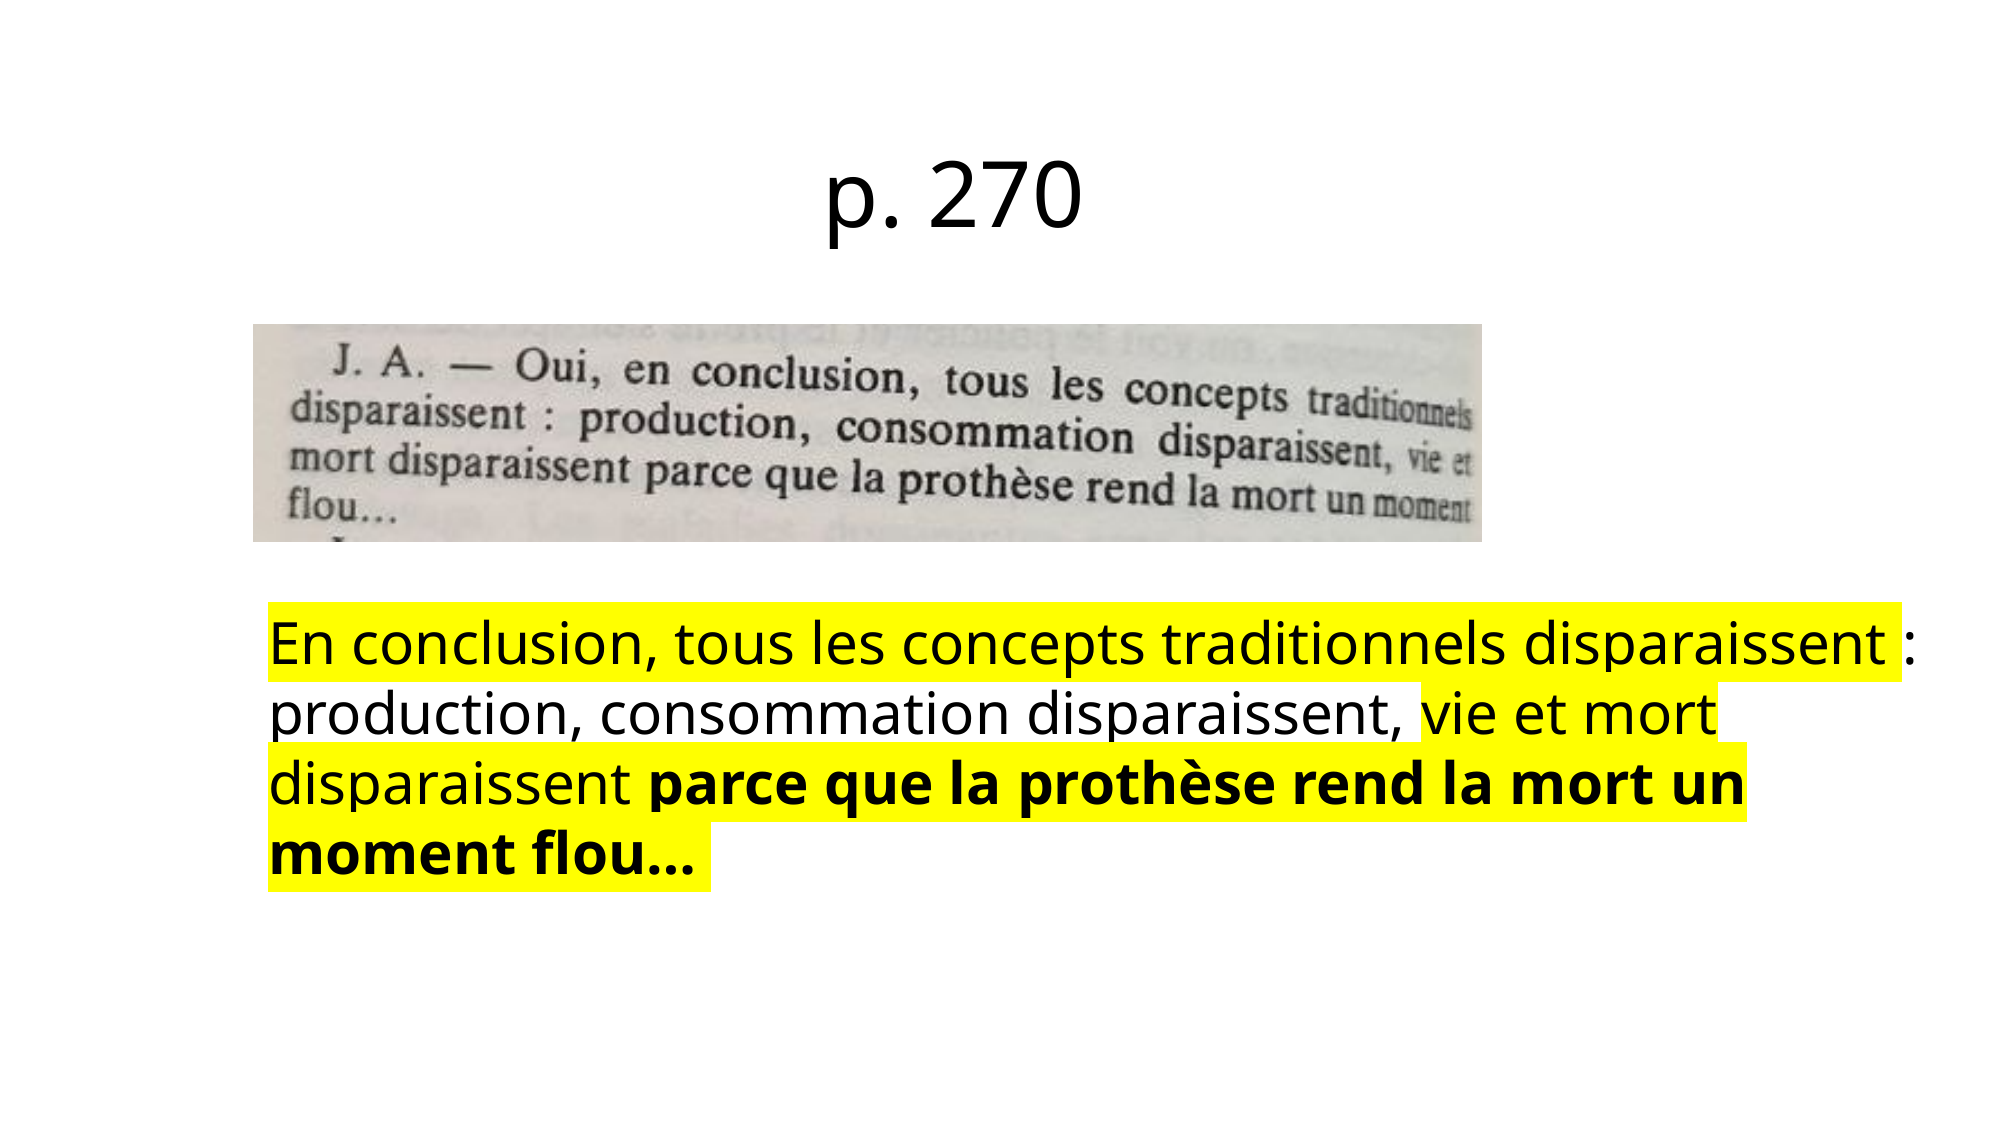

# p. 270
En conclusion, tous les concepts traditionnels disparaissent : production, consommation disparaissent, vie et mort disparaissent parce que la prothèse rend la mort un moment flou…